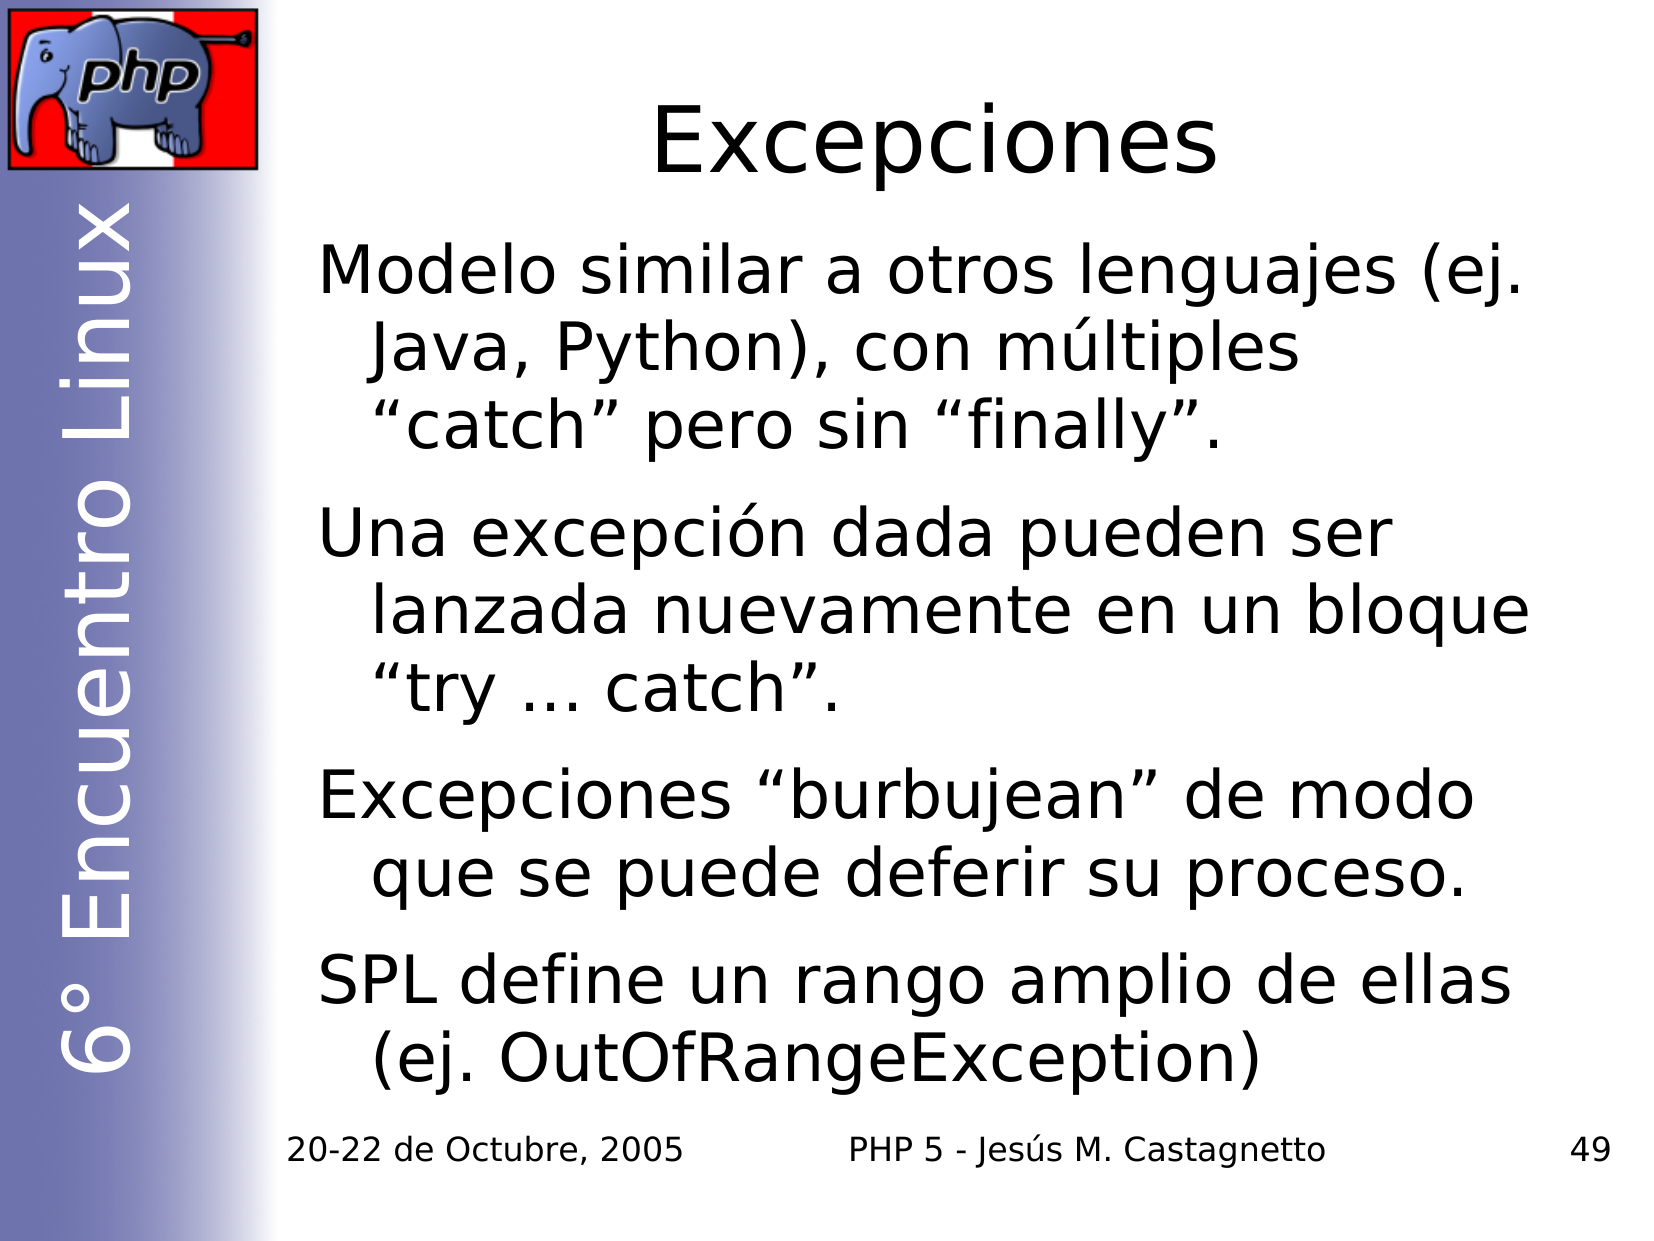

# Excepciones
Modelo similar a otros lenguajes (ej. Java, Python), con múltiples “catch” pero sin “finally”.
Una excepción dada pueden ser lanzada nuevamente en un bloque “try ... catch”.
Excepciones “burbujean” de modo que se puede deferir su proceso.
SPL define un rango amplio de ellas (ej. OutOfRangeException)
20-22 de Octubre, 2005
PHP 5 - Jesús M. Castagnetto
49